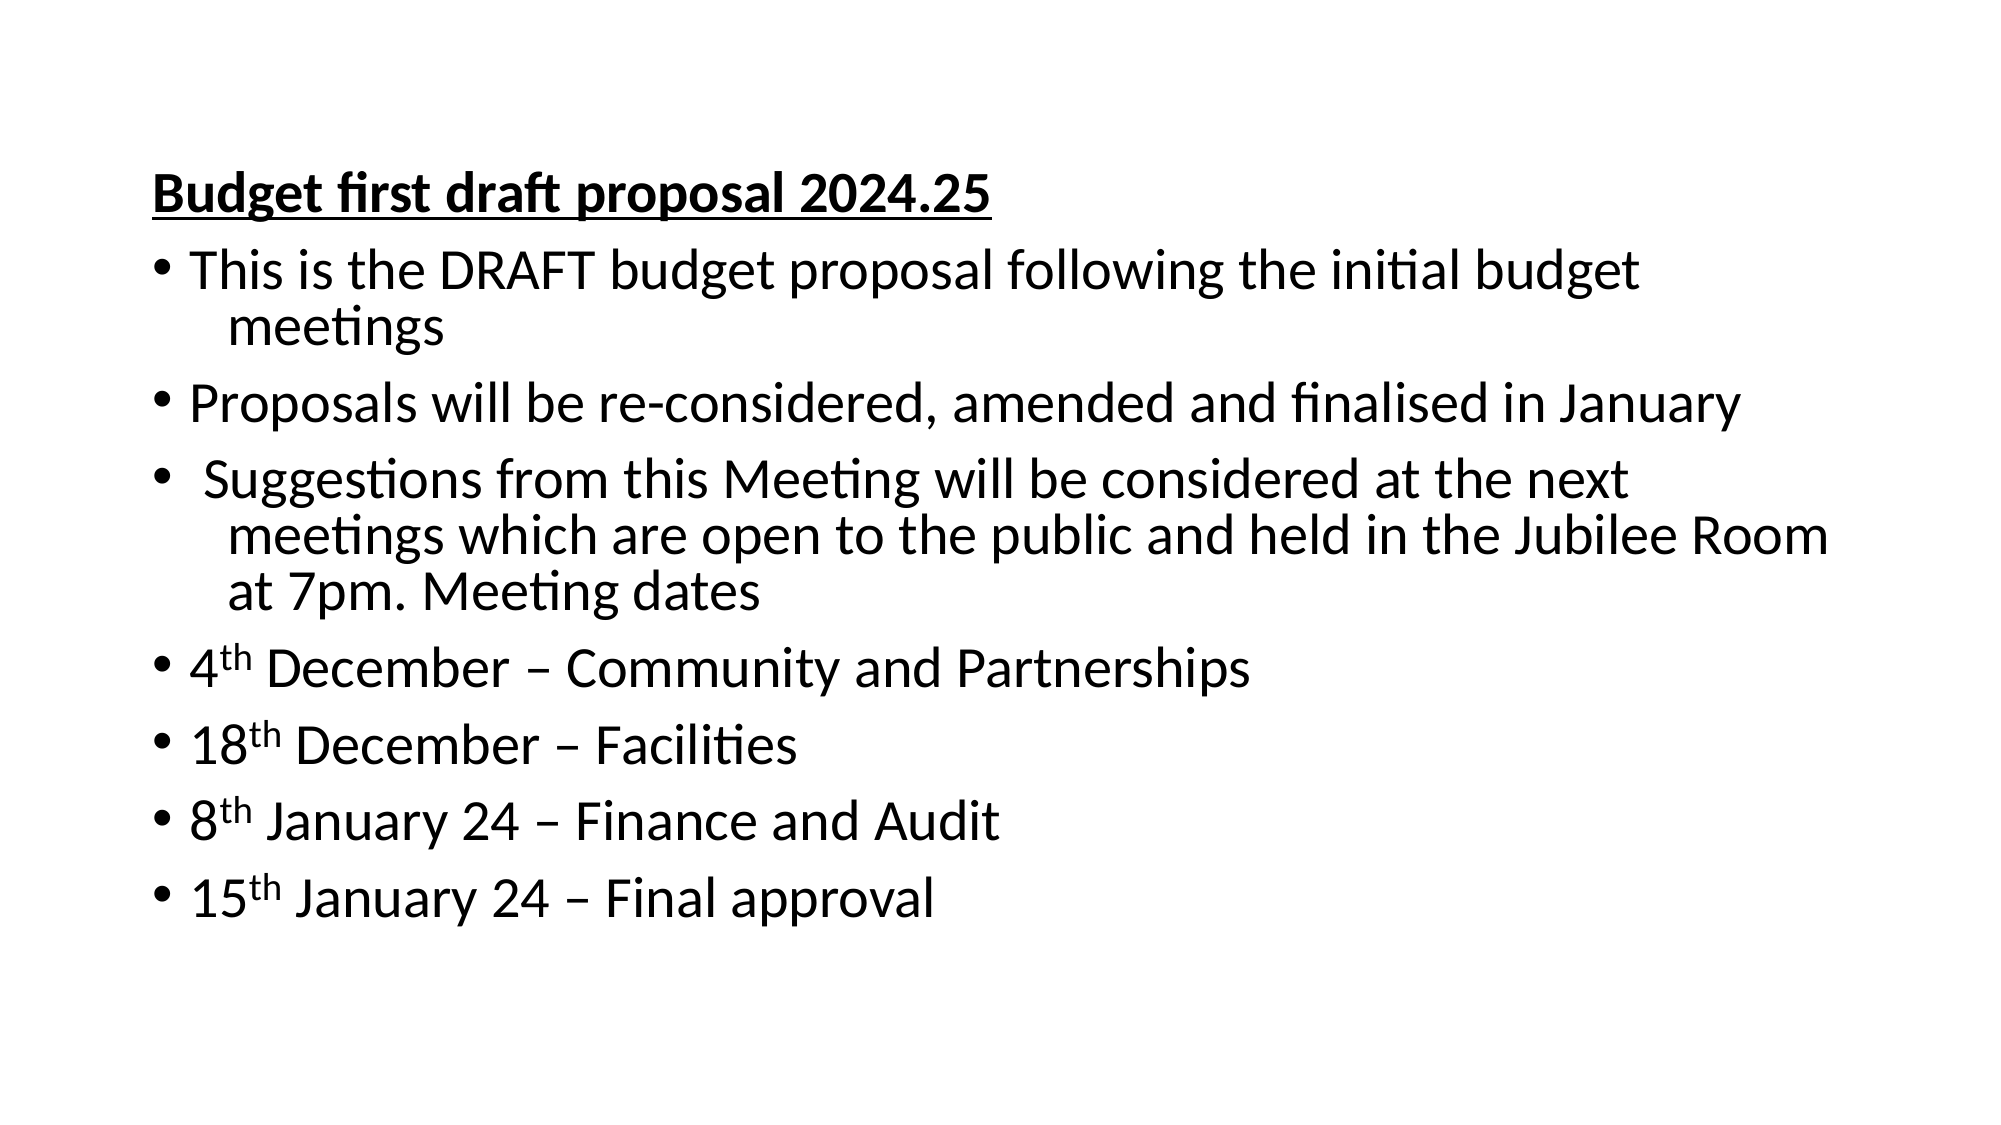

# Budget first draft proposal 2024.25
This is the DRAFT budget proposal following the initial budget meetings
Proposals will be re-considered, amended and finalised in January
 Suggestions from this Meeting will be considered at the next meetings which are open to the public and held in the Jubilee Room at 7pm. Meeting dates
4th December – Community and Partnerships
18th December – Facilities
8th January 24 – Finance and Audit
15th January 24 – Final approval